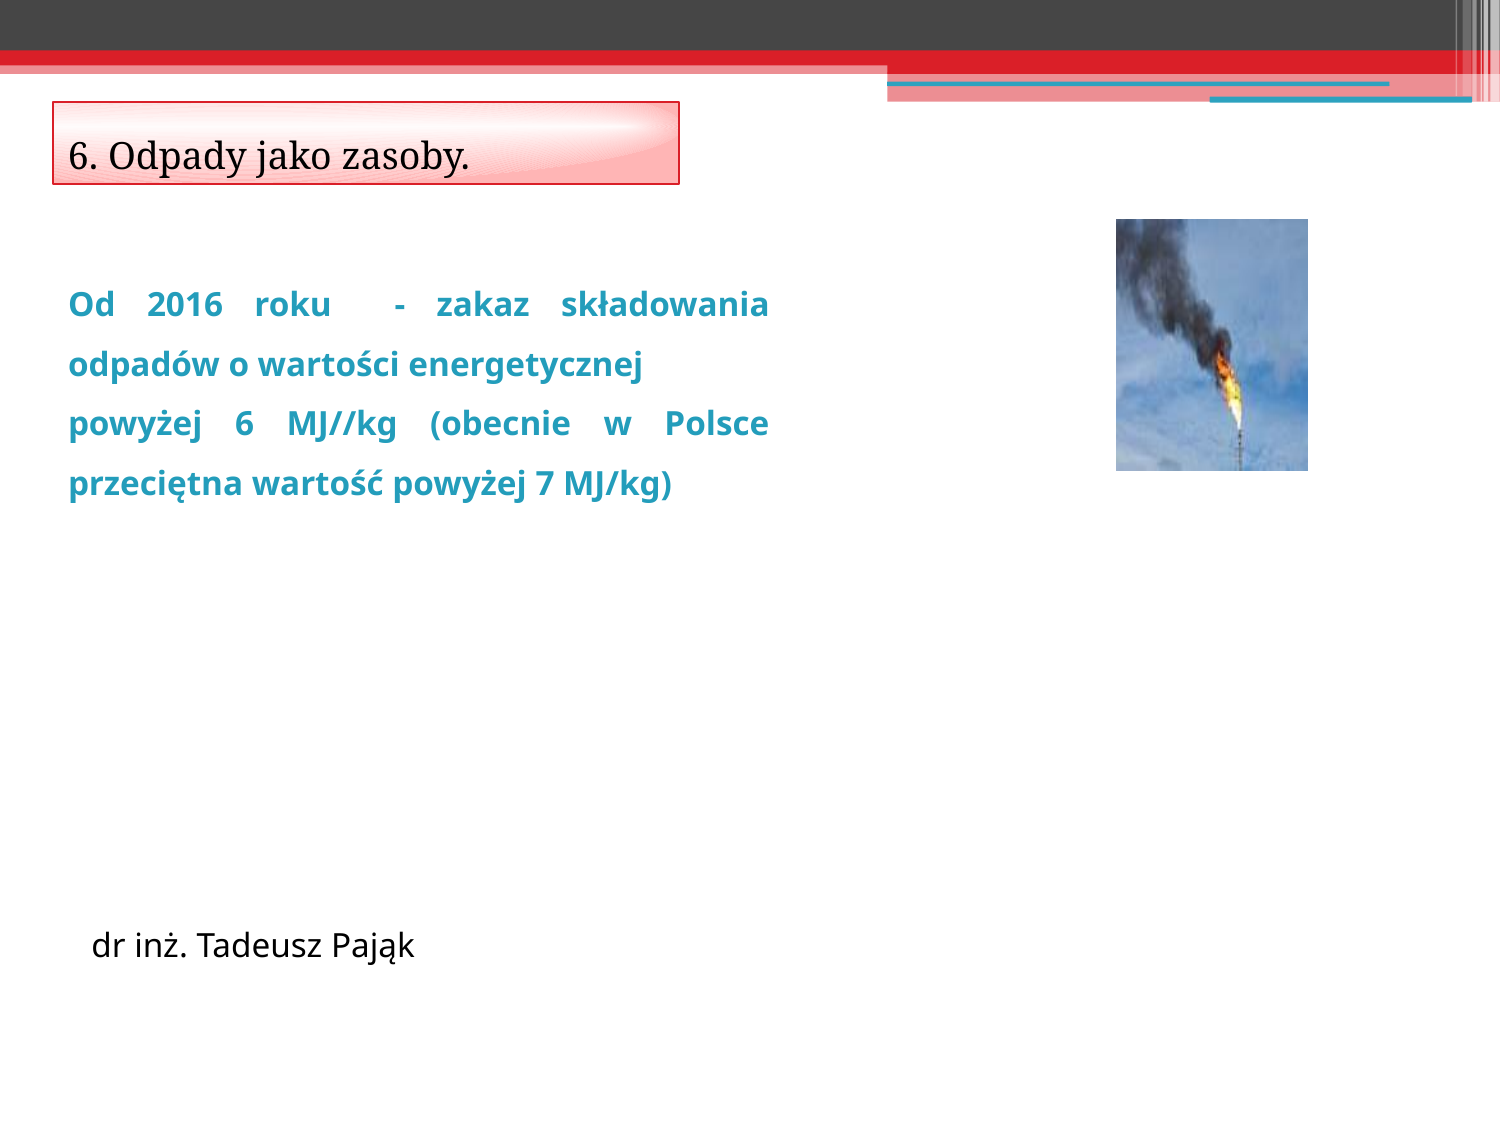

6. Odpady jako zasoby.
Od 2016 roku - zakaz składowania odpadów o wartości energetycznej
powyżej 6 MJ//kg (obecnie w Polsce przeciętna wartość powyżej 7 MJ/kg)
= 1 kg odpadów komunalnych/dzień
= 7 MJ/kg wartości opałowej
1 mieszkaniec
dr inż. Tadeusz Pająk